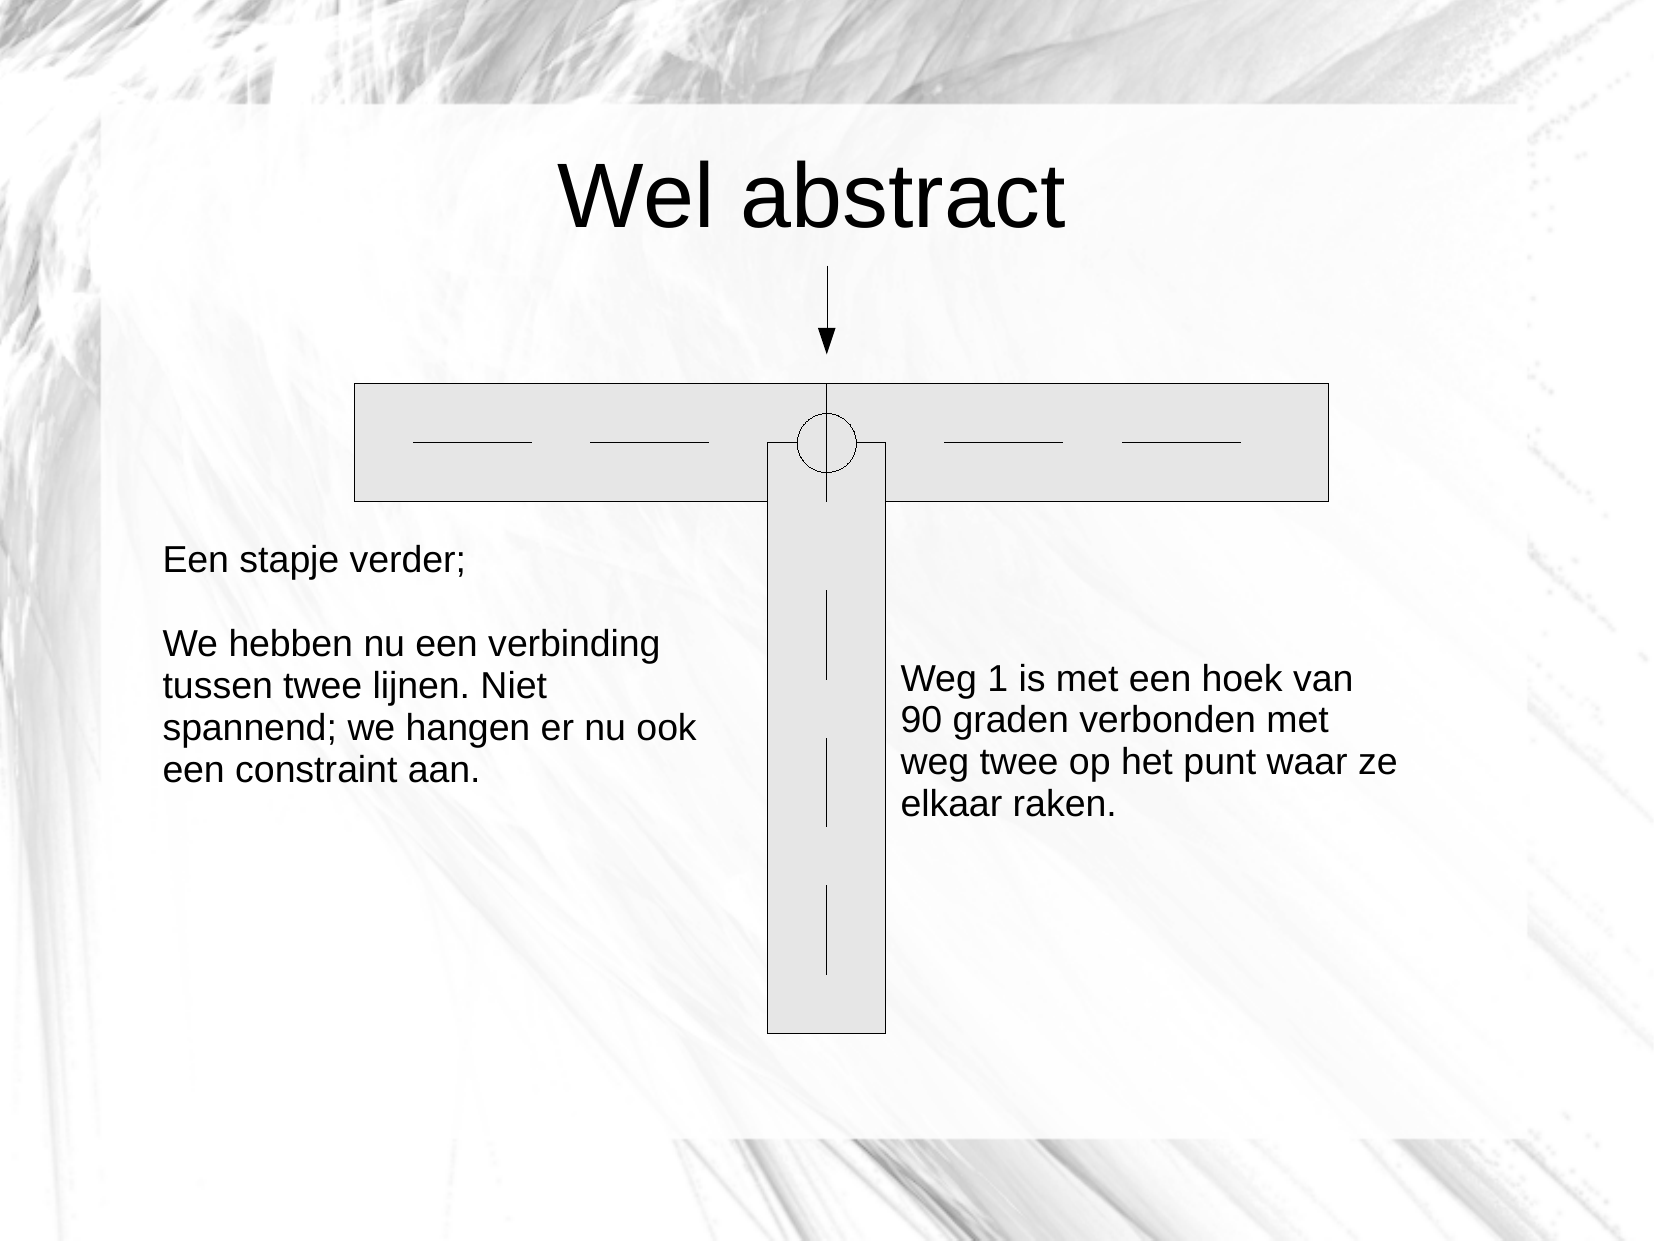

# Wel abstract
Een stapje verder;
We hebben nu een verbinding tussen twee lijnen. Niet spannend; we hangen er nu ook een constraint aan.
Weg 1 is met een hoek van 90 graden verbonden met weg twee op het punt waar ze elkaar raken.